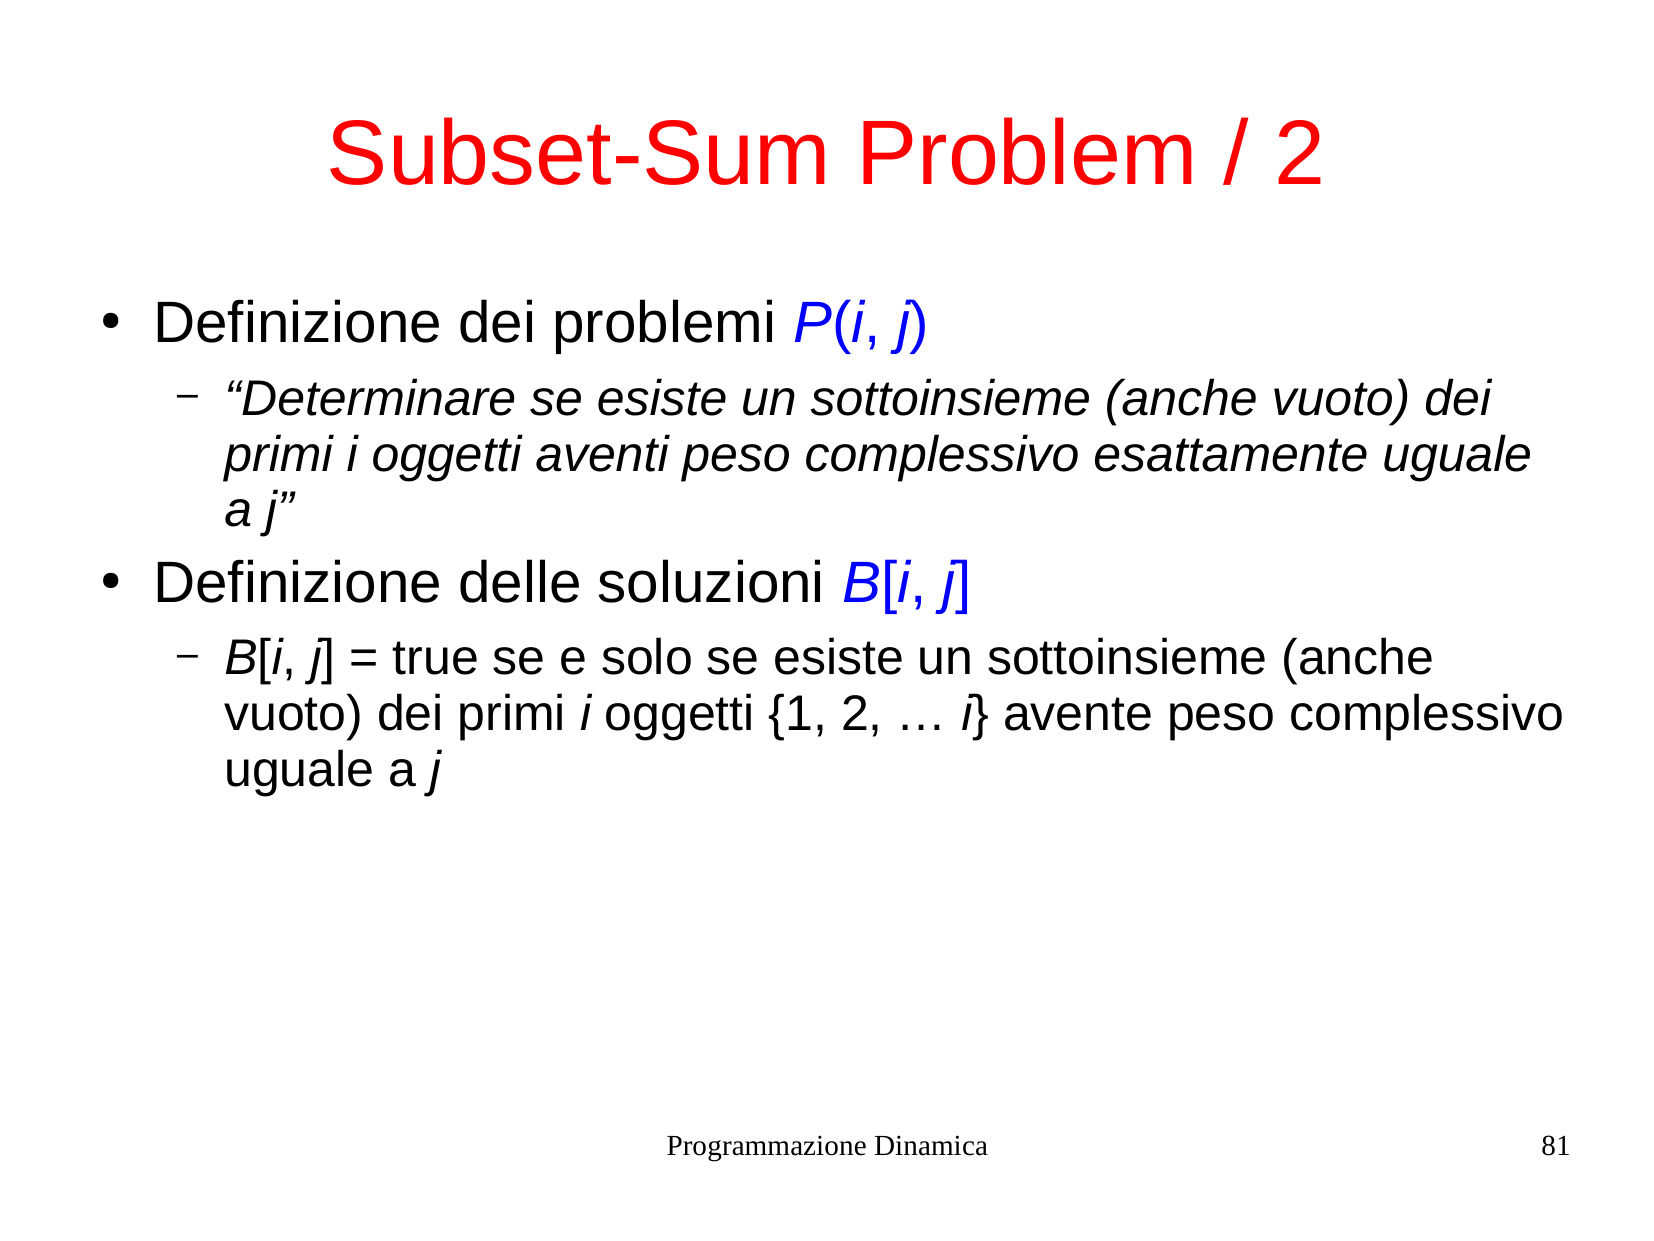

# Subset-Sum Problem / 2
Definizione dei problemi P(i, j)
“Determinare se esiste un sottoinsieme (anche vuoto) dei primi i oggetti aventi peso complessivo esattamente uguale a j”
Definizione delle soluzioni B[i, j]
B[i, j] = true se e solo se esiste un sottoinsieme (anche vuoto) dei primi i oggetti {1, 2, … i} avente peso complessivo uguale a j
Programmazione Dinamica
81